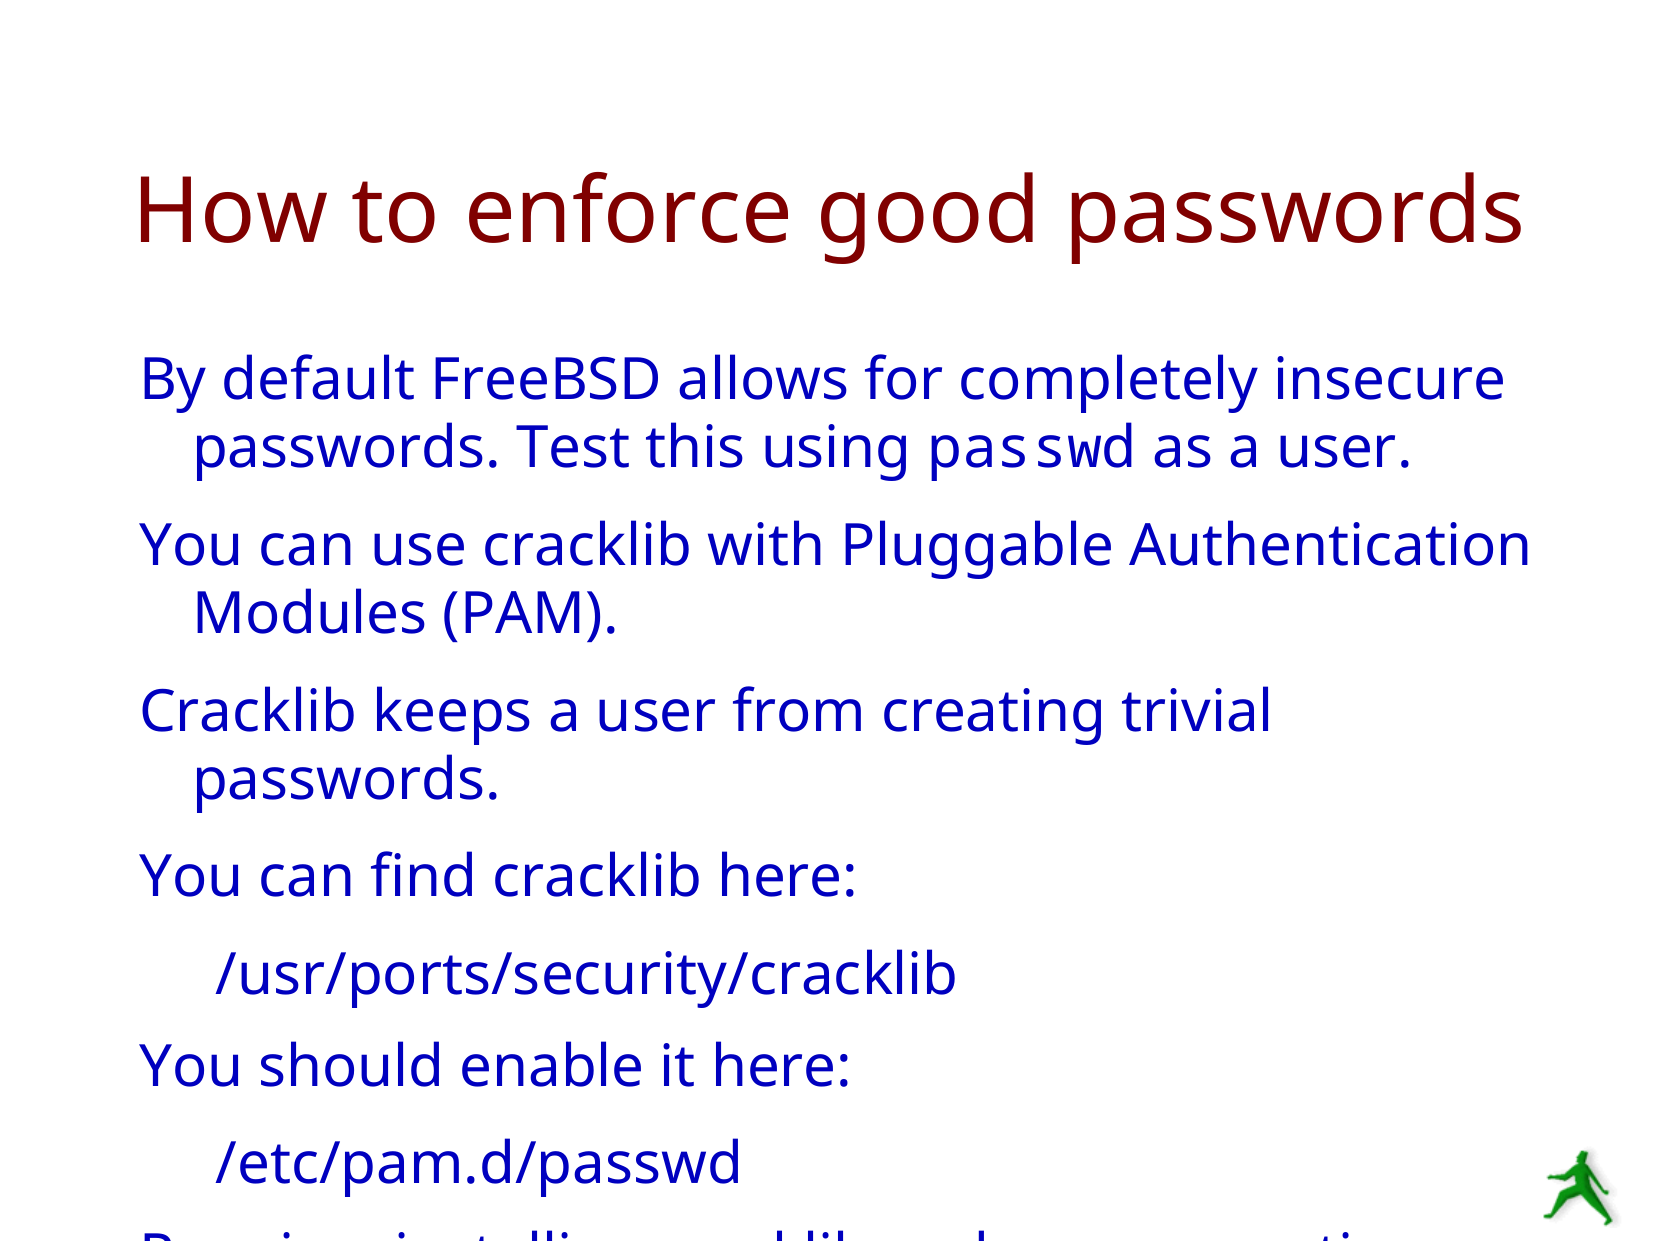

# How to enforce good passwords
By default FreeBSD allows for completely insecure passwords. Test this using passwd as a user.
You can use cracklib with Pluggable Authentication Modules (PAM).
Cracklib keeps a user from creating trivial passwords.
You can find cracklib here:
/usr/ports/security/cracklib
You should enable it here:
/etc/pam.d/passwd
Requires installing cracklib and uncommenting one line in /etc/pam.d/passwd.